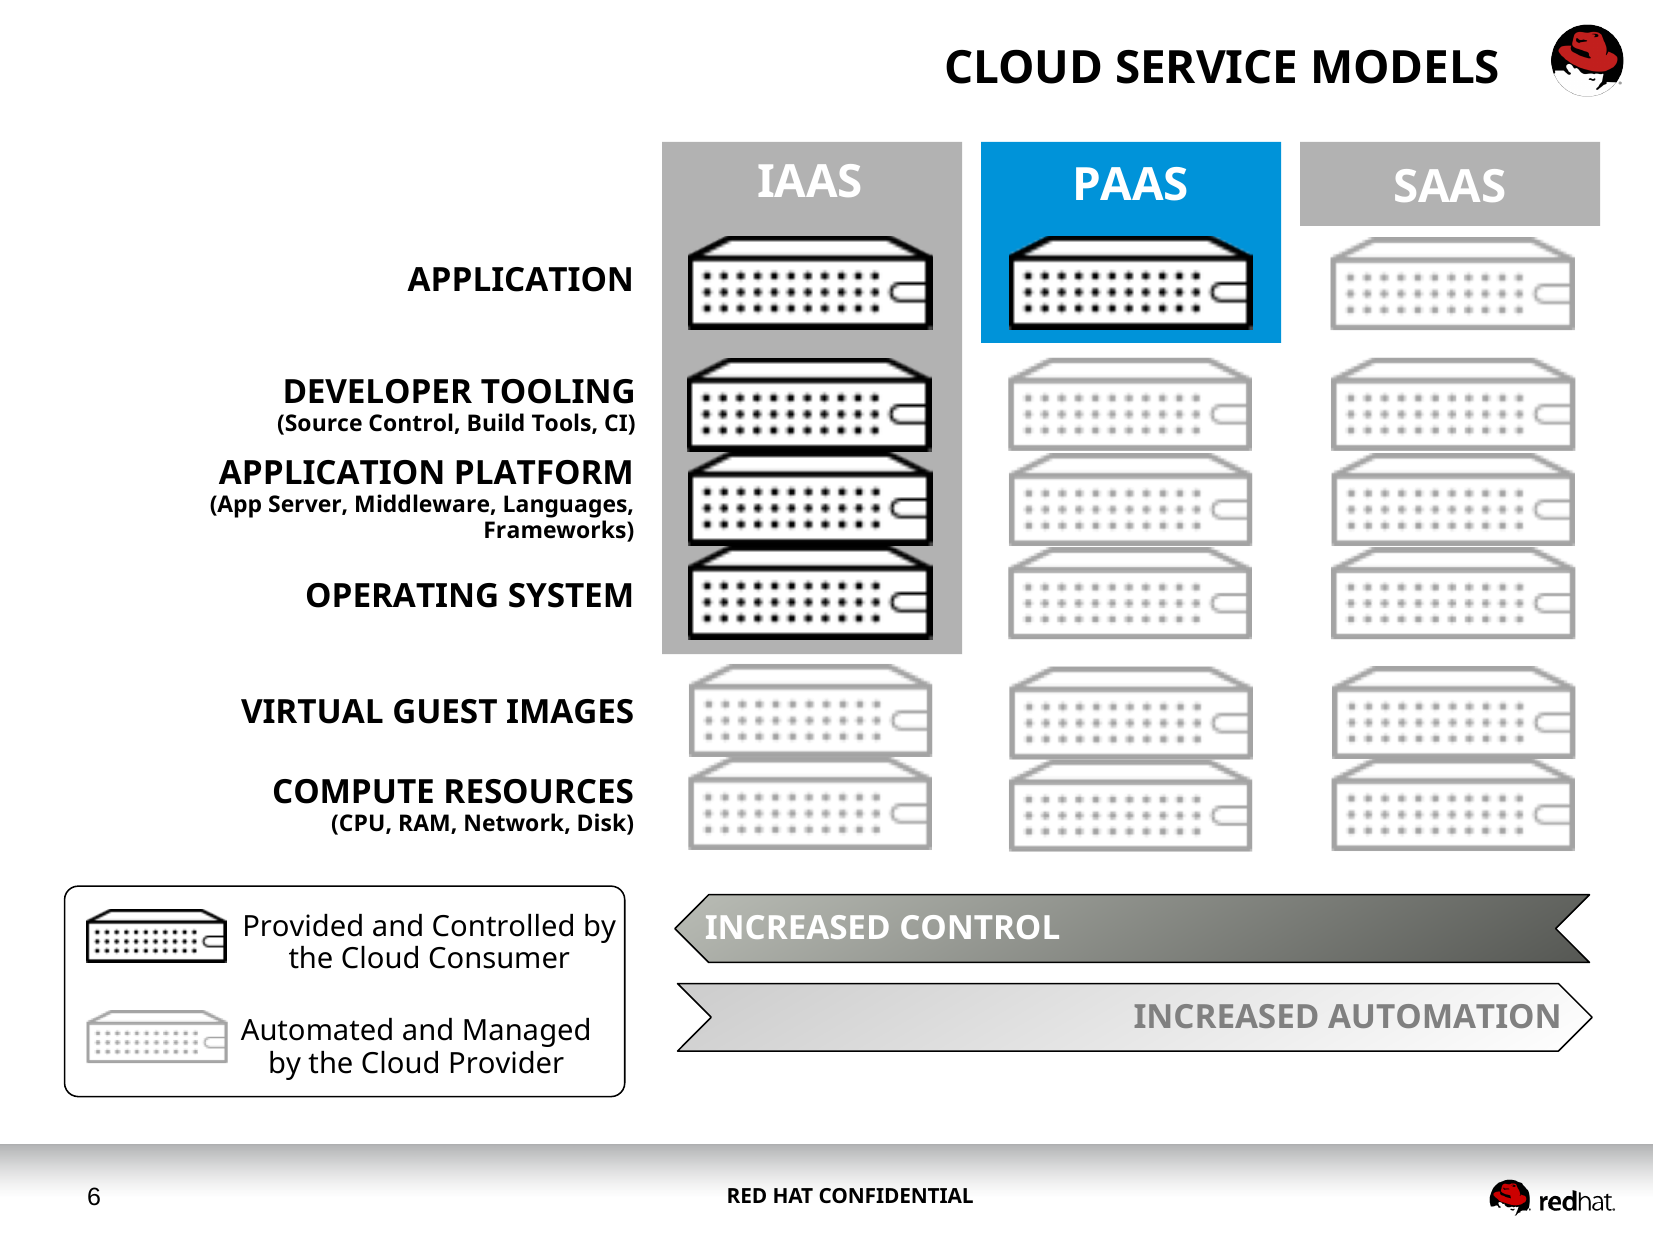

# CLOUD SERVICE MODELS
IAAS
PAAS
SAAS
APPLICATION
DEVELOPER TOOLING
(Source Control, Build Tools, CI)
APPLICATION PLATFORM
(App Server, Middleware, Languages, Frameworks)
OPERATING SYSTEM
VIRTUAL GUEST IMAGES
COMPUTE RESOURCES
(CPU, RAM, Network, Disk)
INCREASED CONTROL
Provided and Controlled by the Cloud Consumer
INCREASED AUTOMATION
Automated and Managed by the Cloud Provider